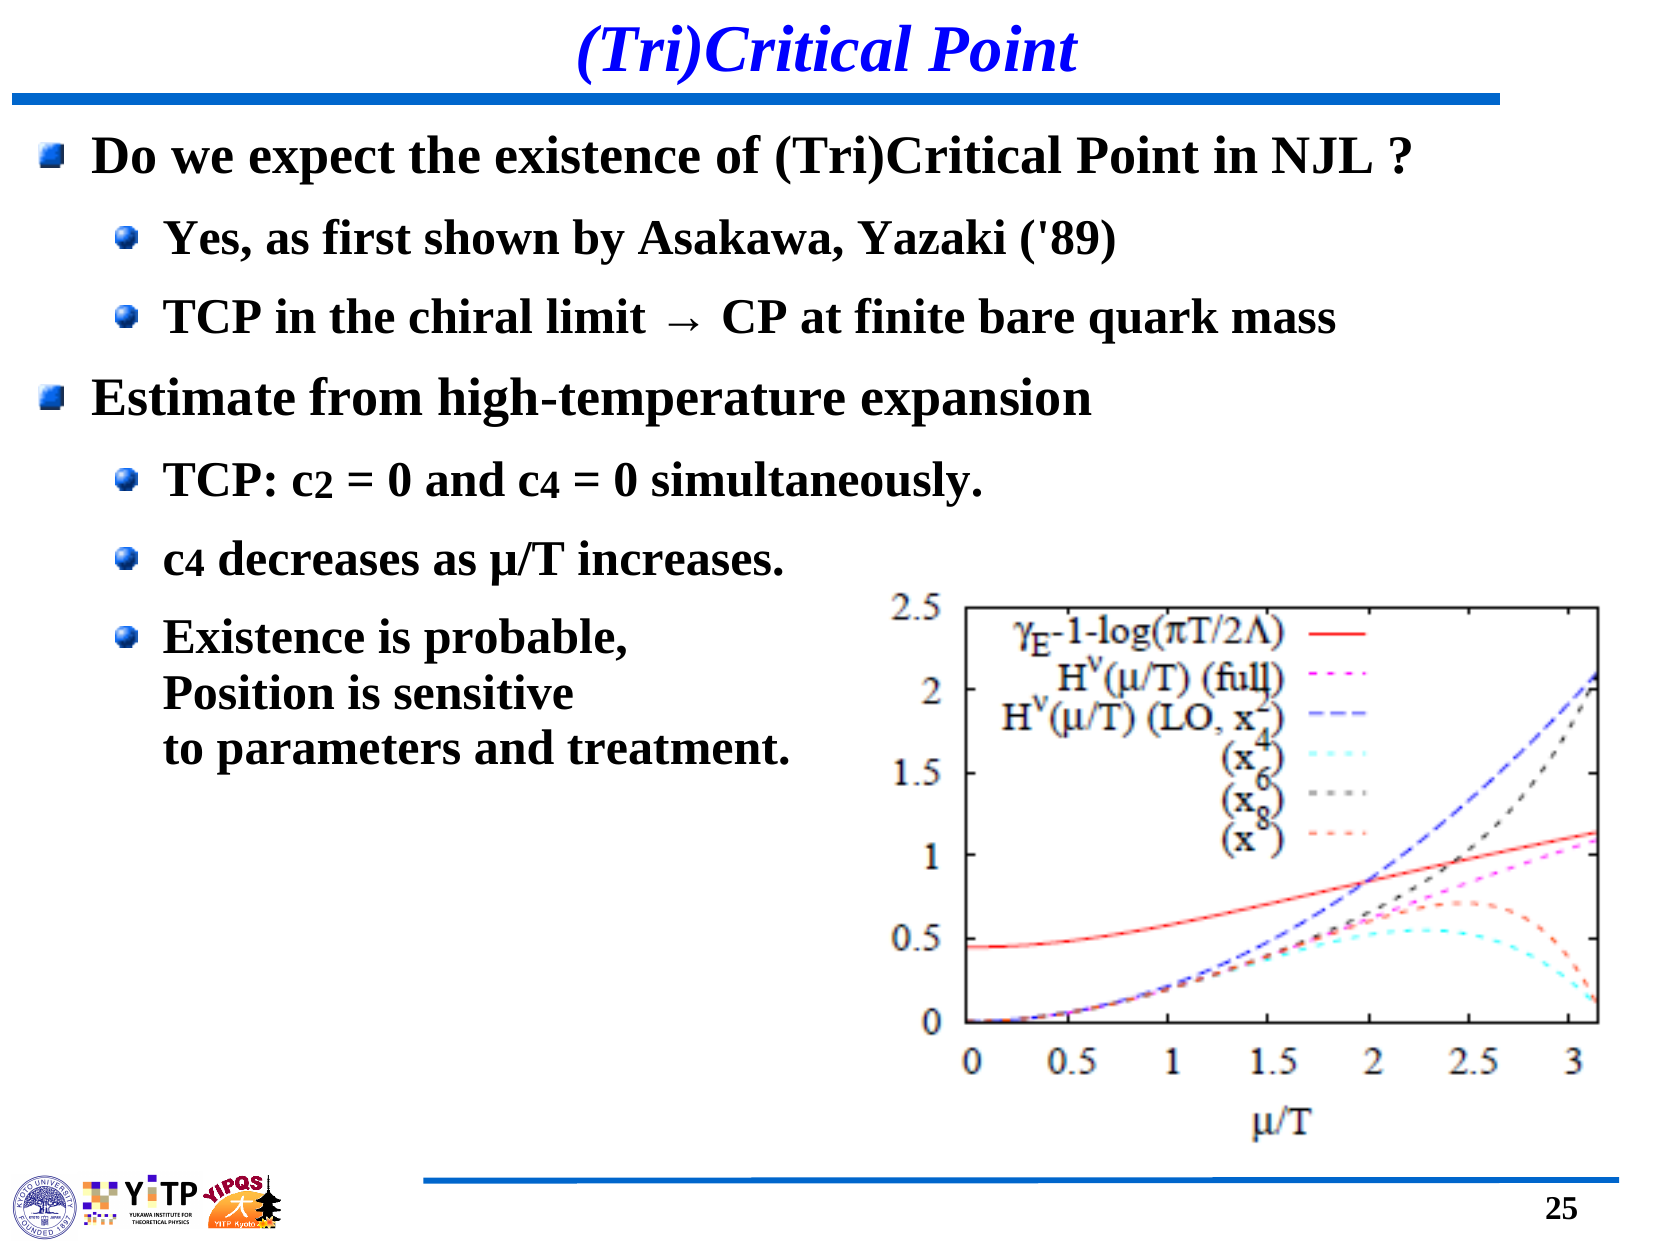

# (Tri)Critical Point
Do we expect the existence of (Tri)Critical Point in NJL ?
Yes, as first shown by Asakawa, Yazaki ('89)
TCP in the chiral limit → CP at finite bare quark mass
Estimate from high-temperature expansion
TCP: c2 = 0 and c4 = 0 simultaneously.
c4 decreases as μ/T increases.
Existence is probable,
Position is sensitive
to parameters and treatment.